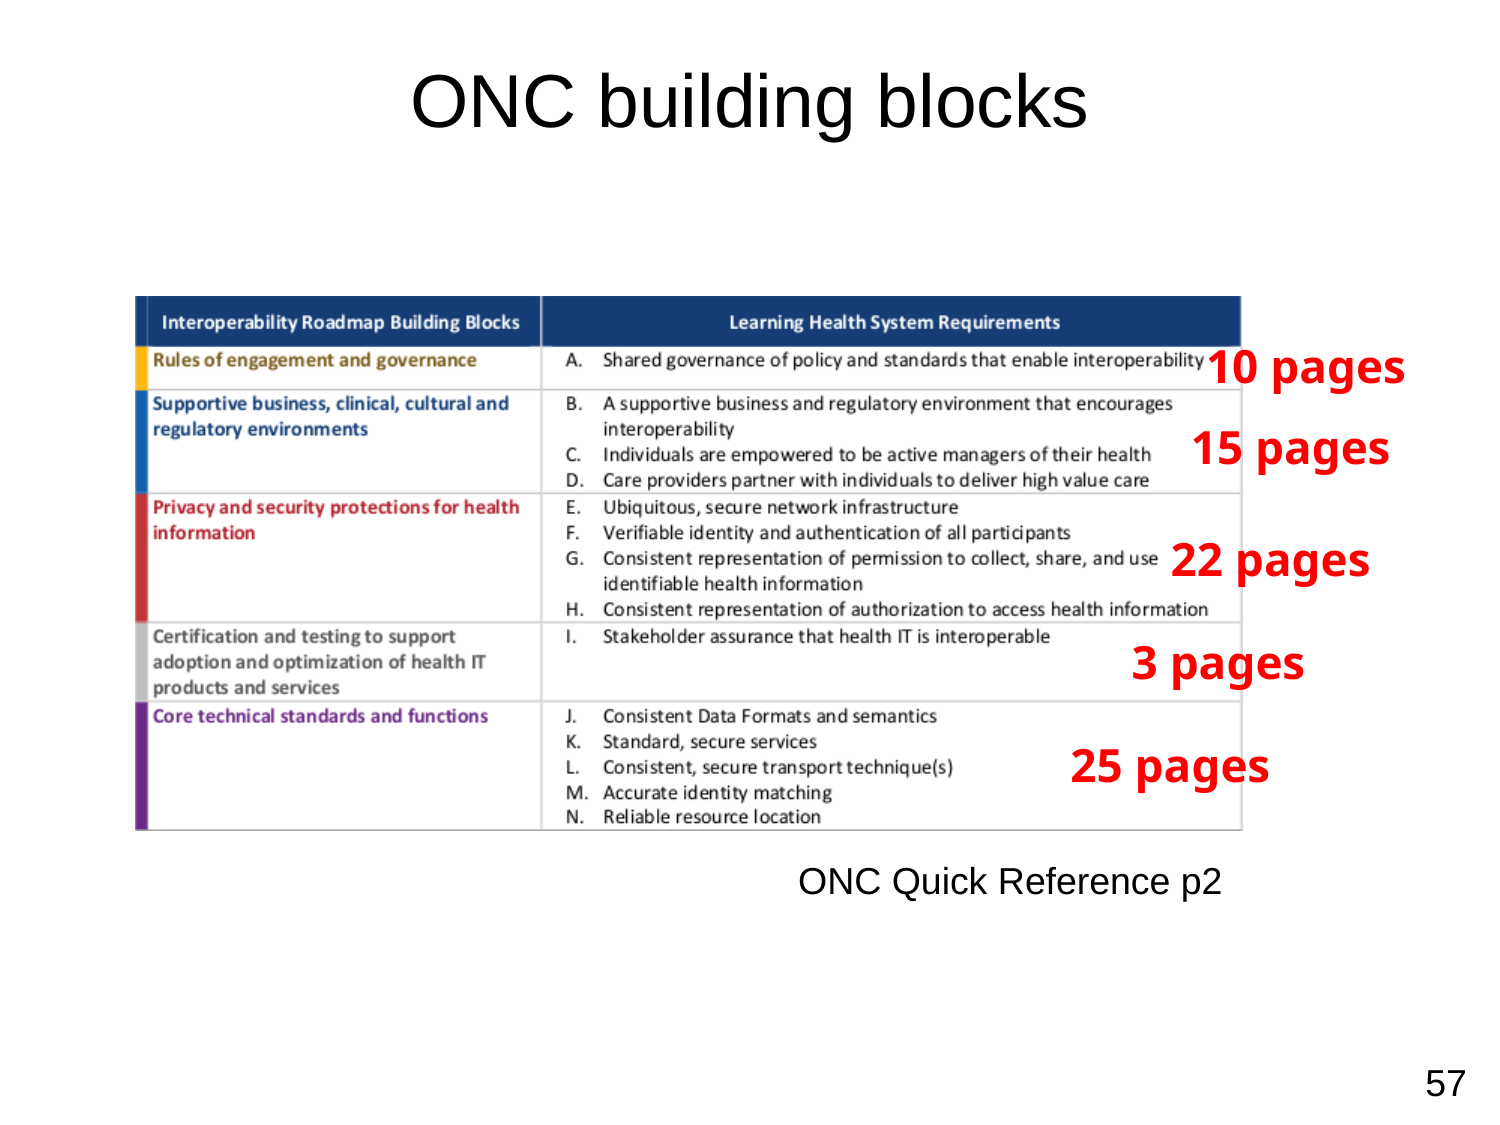

# ONC building blocks
10 pages
15 pages
22 pages
3 pages
25 pages
ONC Quick Reference p2
57